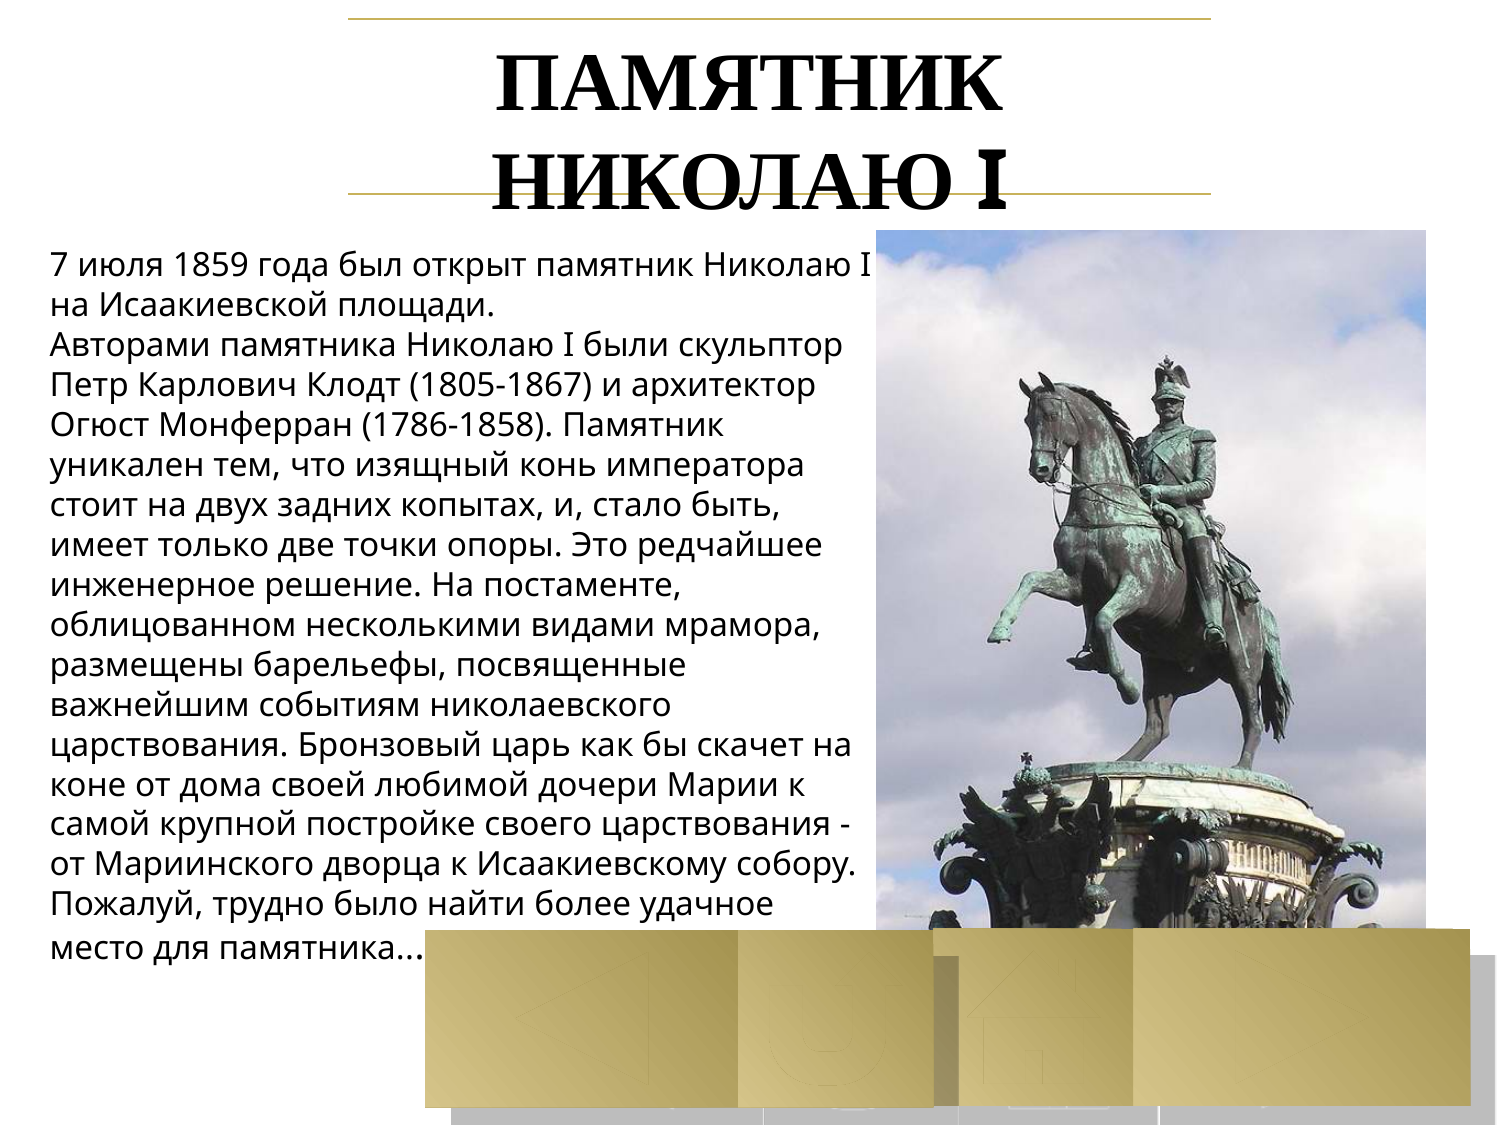

ПАМЯТНИК
НИКОЛАЮ I
#
7 июля 1859 года был открыт памятник Николаю I на Исаакиевской площади.
Авторами памятника Николаю I были скульптор Петр Карлович Клодт (1805-1867) и архитектор Огюст Монферран (1786-1858). Памятник уникален тем, что изящный конь императора стоит на двух задних копытах, и, стало быть, имеет только две точки опоры. Это редчайшее инженерное решение. На постаменте,
облицованном несколькими видами мрамора, размещены барельефы, посвященные важнейшим событиям николаевского царствования. Бронзовый царь как бы скачет на коне от дома своей любимой дочери Марии к самой крупной постройке своего царствования - от Мариинского дворца к Исаакиевскому собору. Пожалуй, трудно было найти более удачное место для памятника...